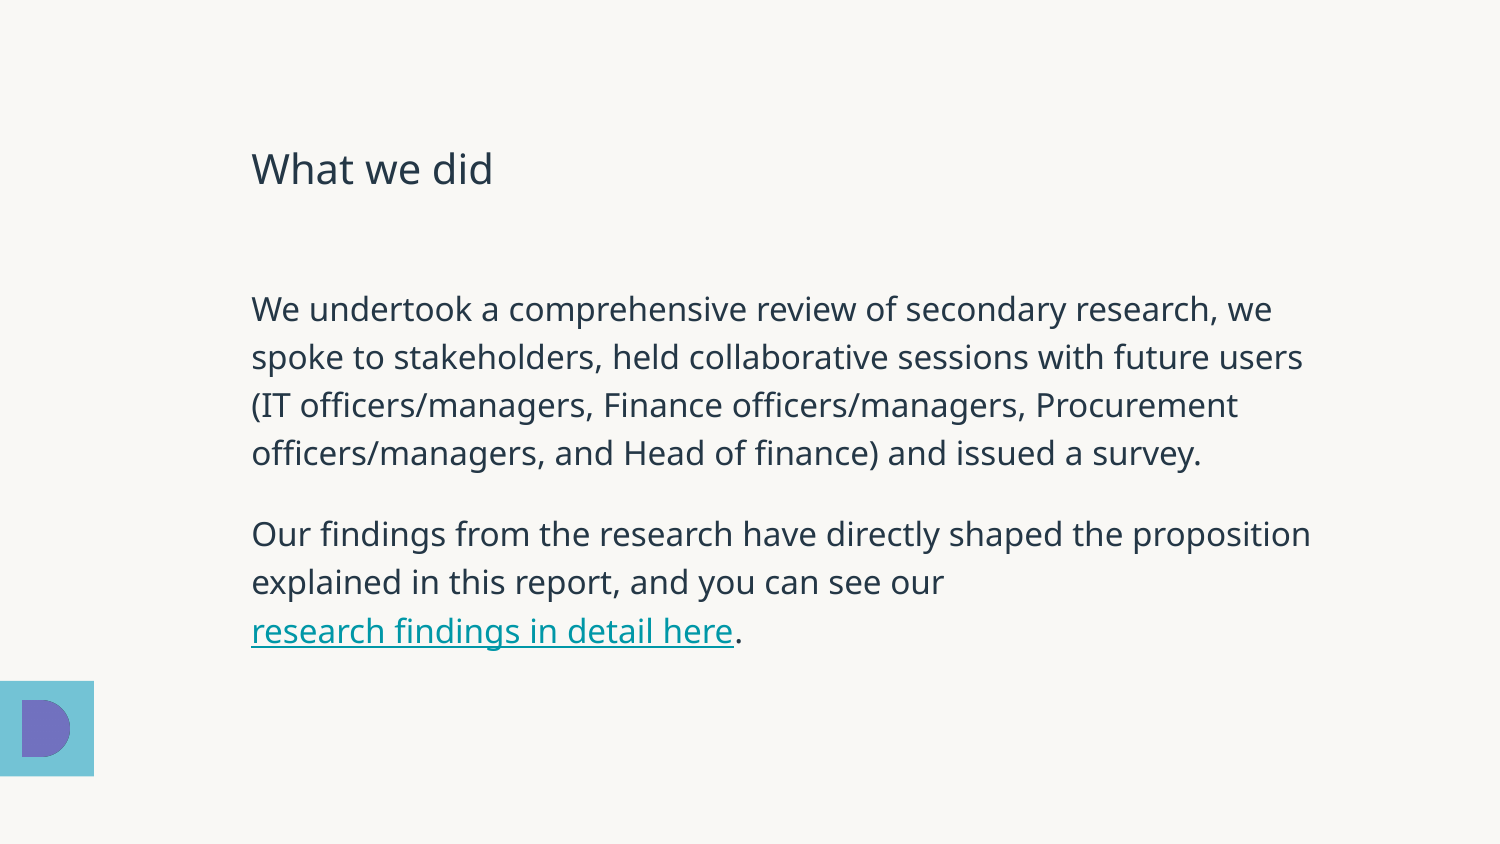

# What we did
We undertook a comprehensive review of secondary research, we spoke to stakeholders, held collaborative sessions with future users (IT officers/managers, Finance officers/managers, Procurement officers/managers, and Head of finance) and issued a survey.
Our findings from the research have directly shaped the proposition explained in this report, and you can see our research findings in detail here.